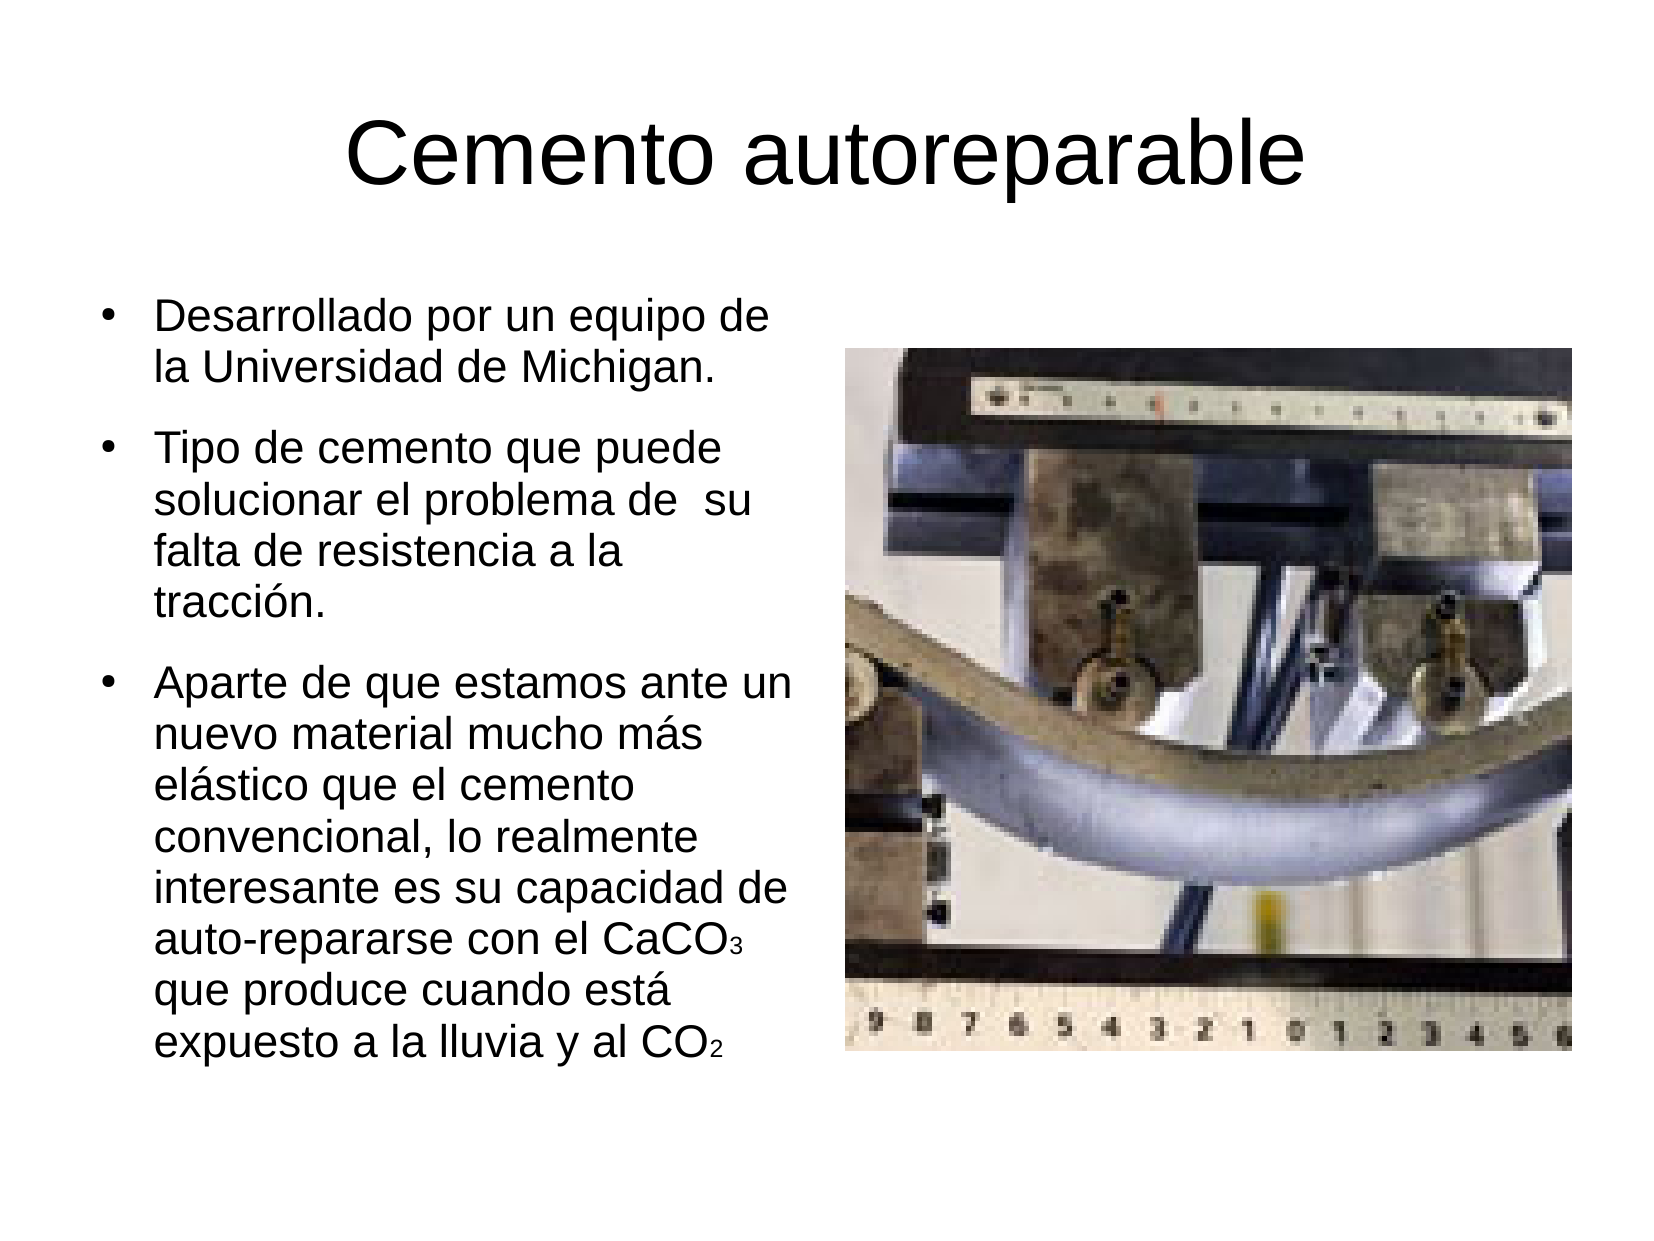

# Cemento autoreparable
Desarrollado por un equipo de la Universidad de Michigan.
Tipo de cemento que puede solucionar el problema de su falta de resistencia a la tracción.
Aparte de que estamos ante un nuevo material mucho más elástico que el cemento convencional, lo realmente interesante es su capacidad de auto-repararse con el CaCO3 que produce cuando está expuesto a la lluvia y al CO2